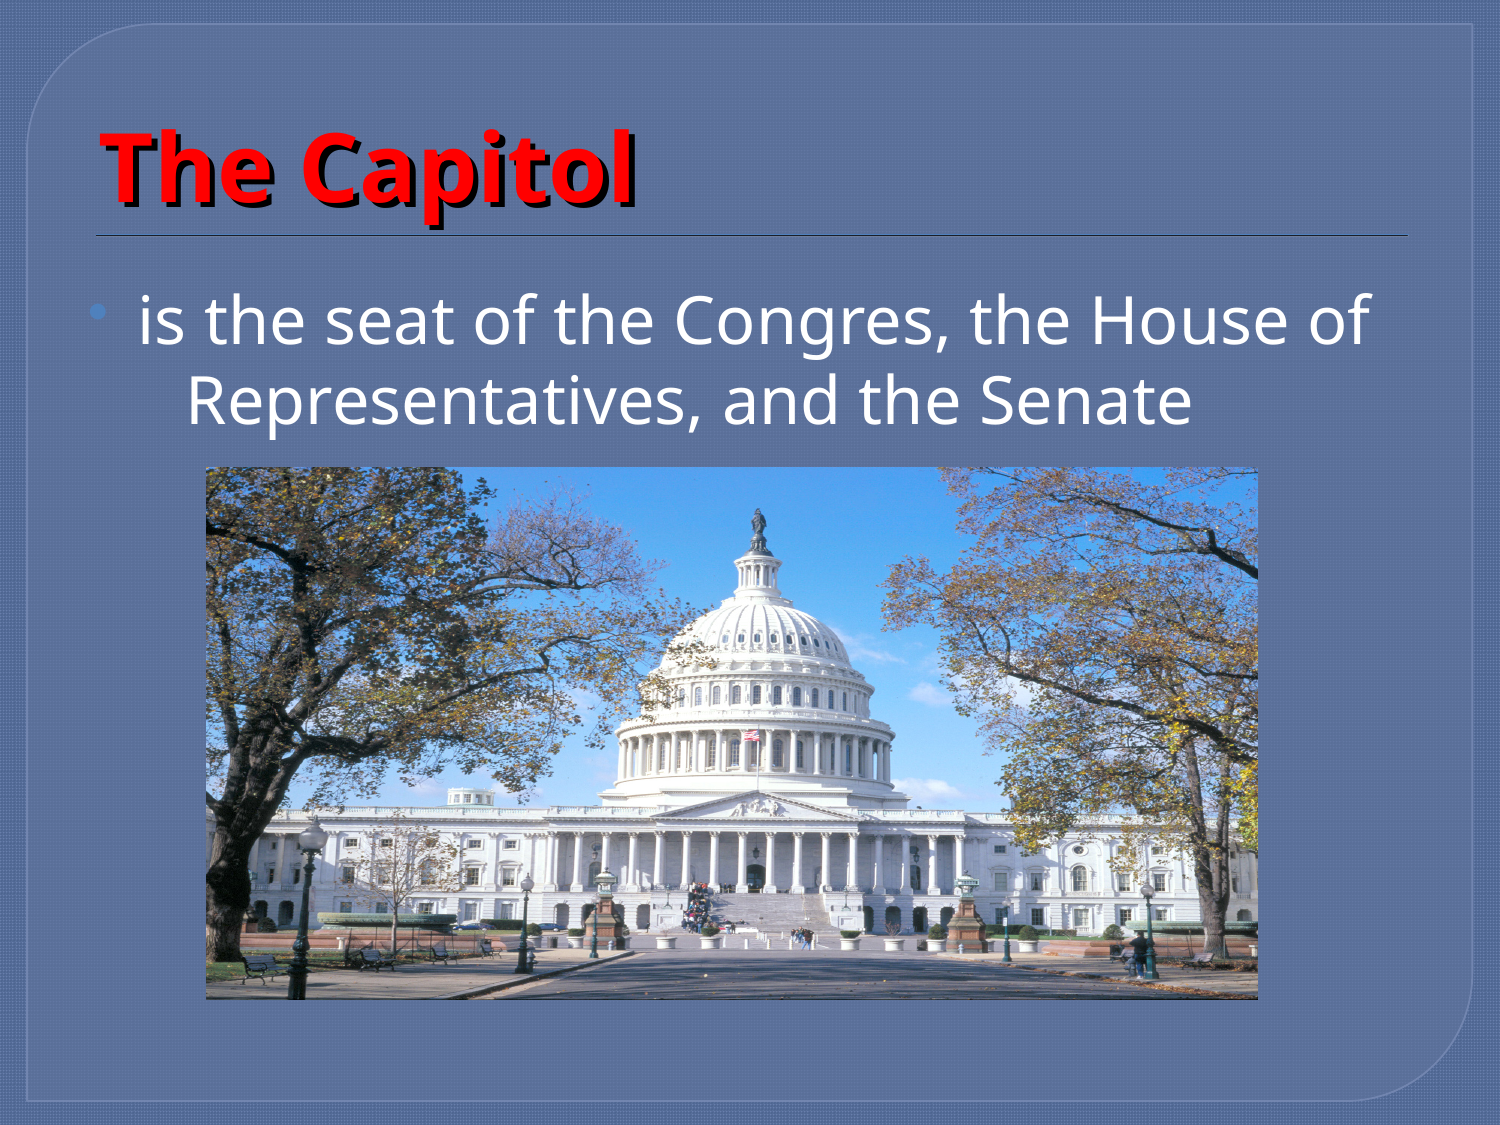

# The Capitol
is the seat of the Congres, the House of Representatives, and the Senate